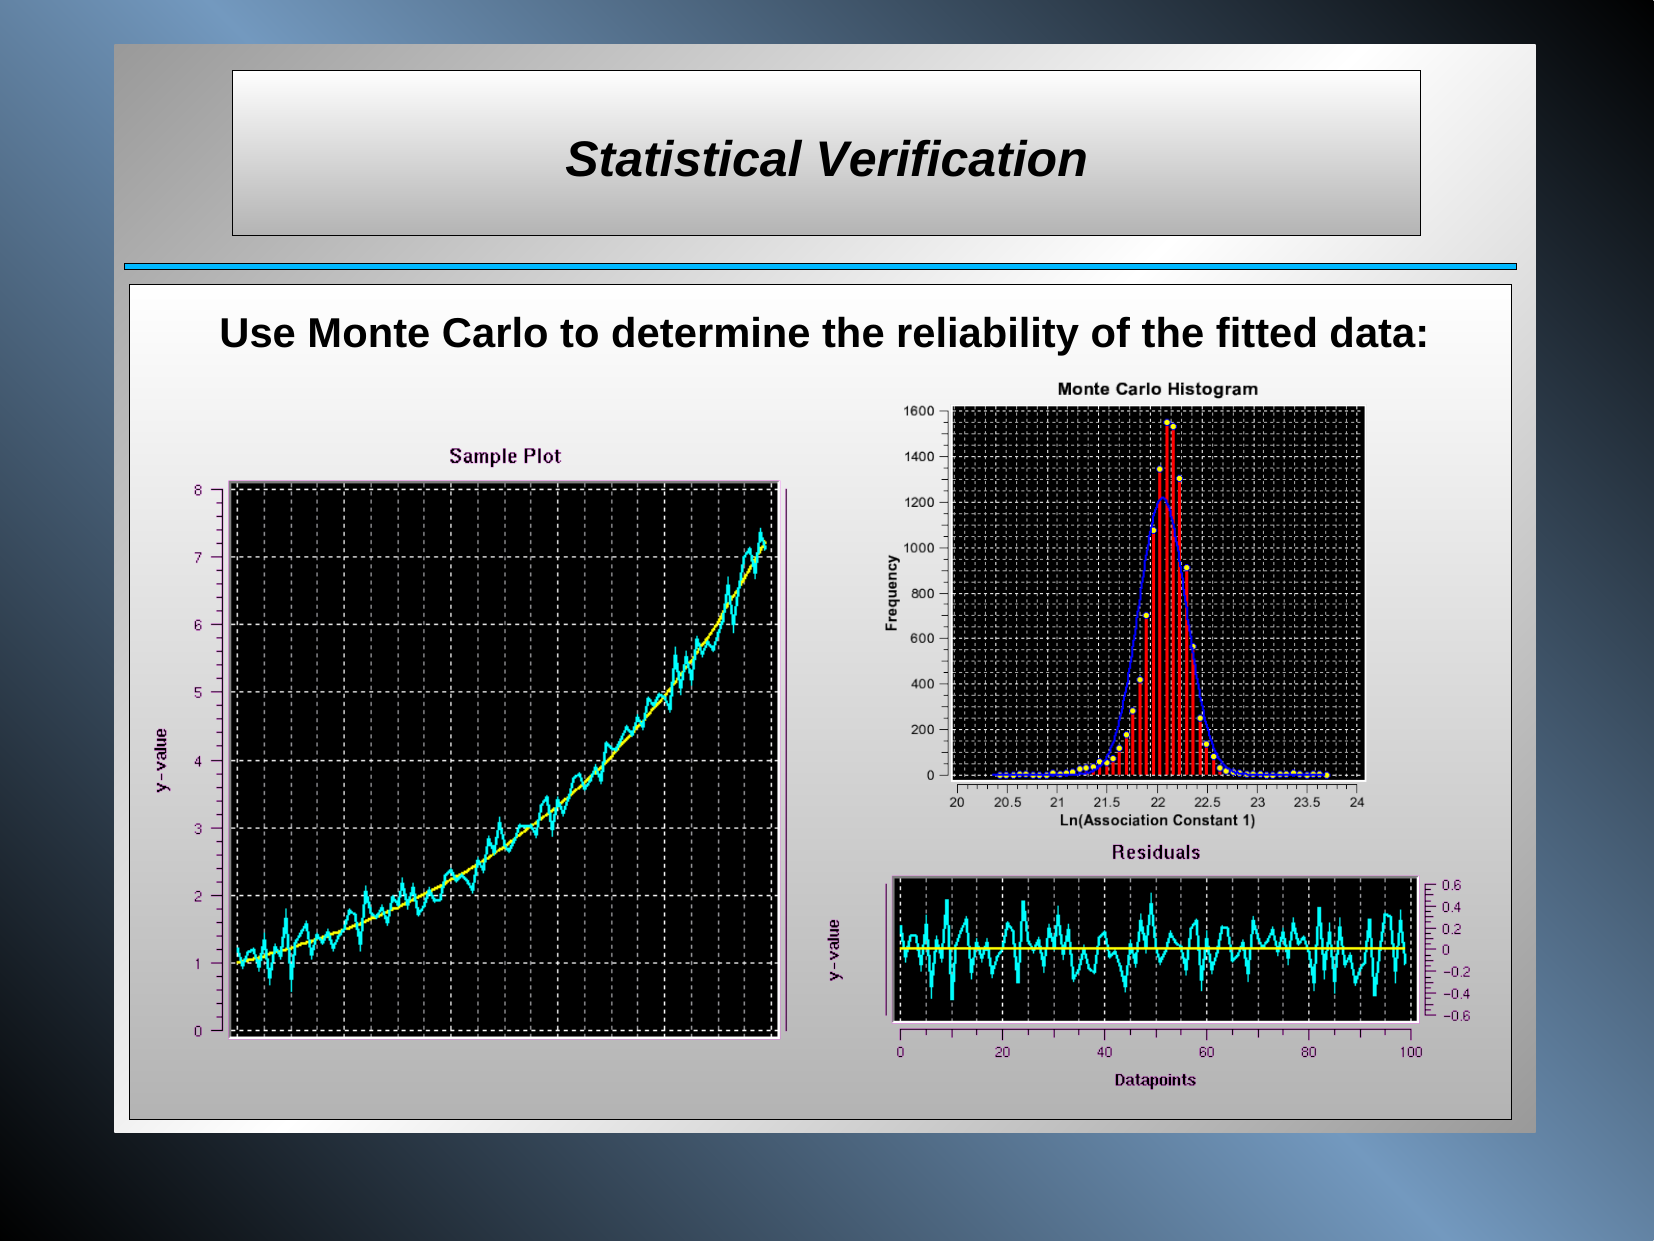

Statistical Verification
Use Monte Carlo to determine the reliability of the fitted data: